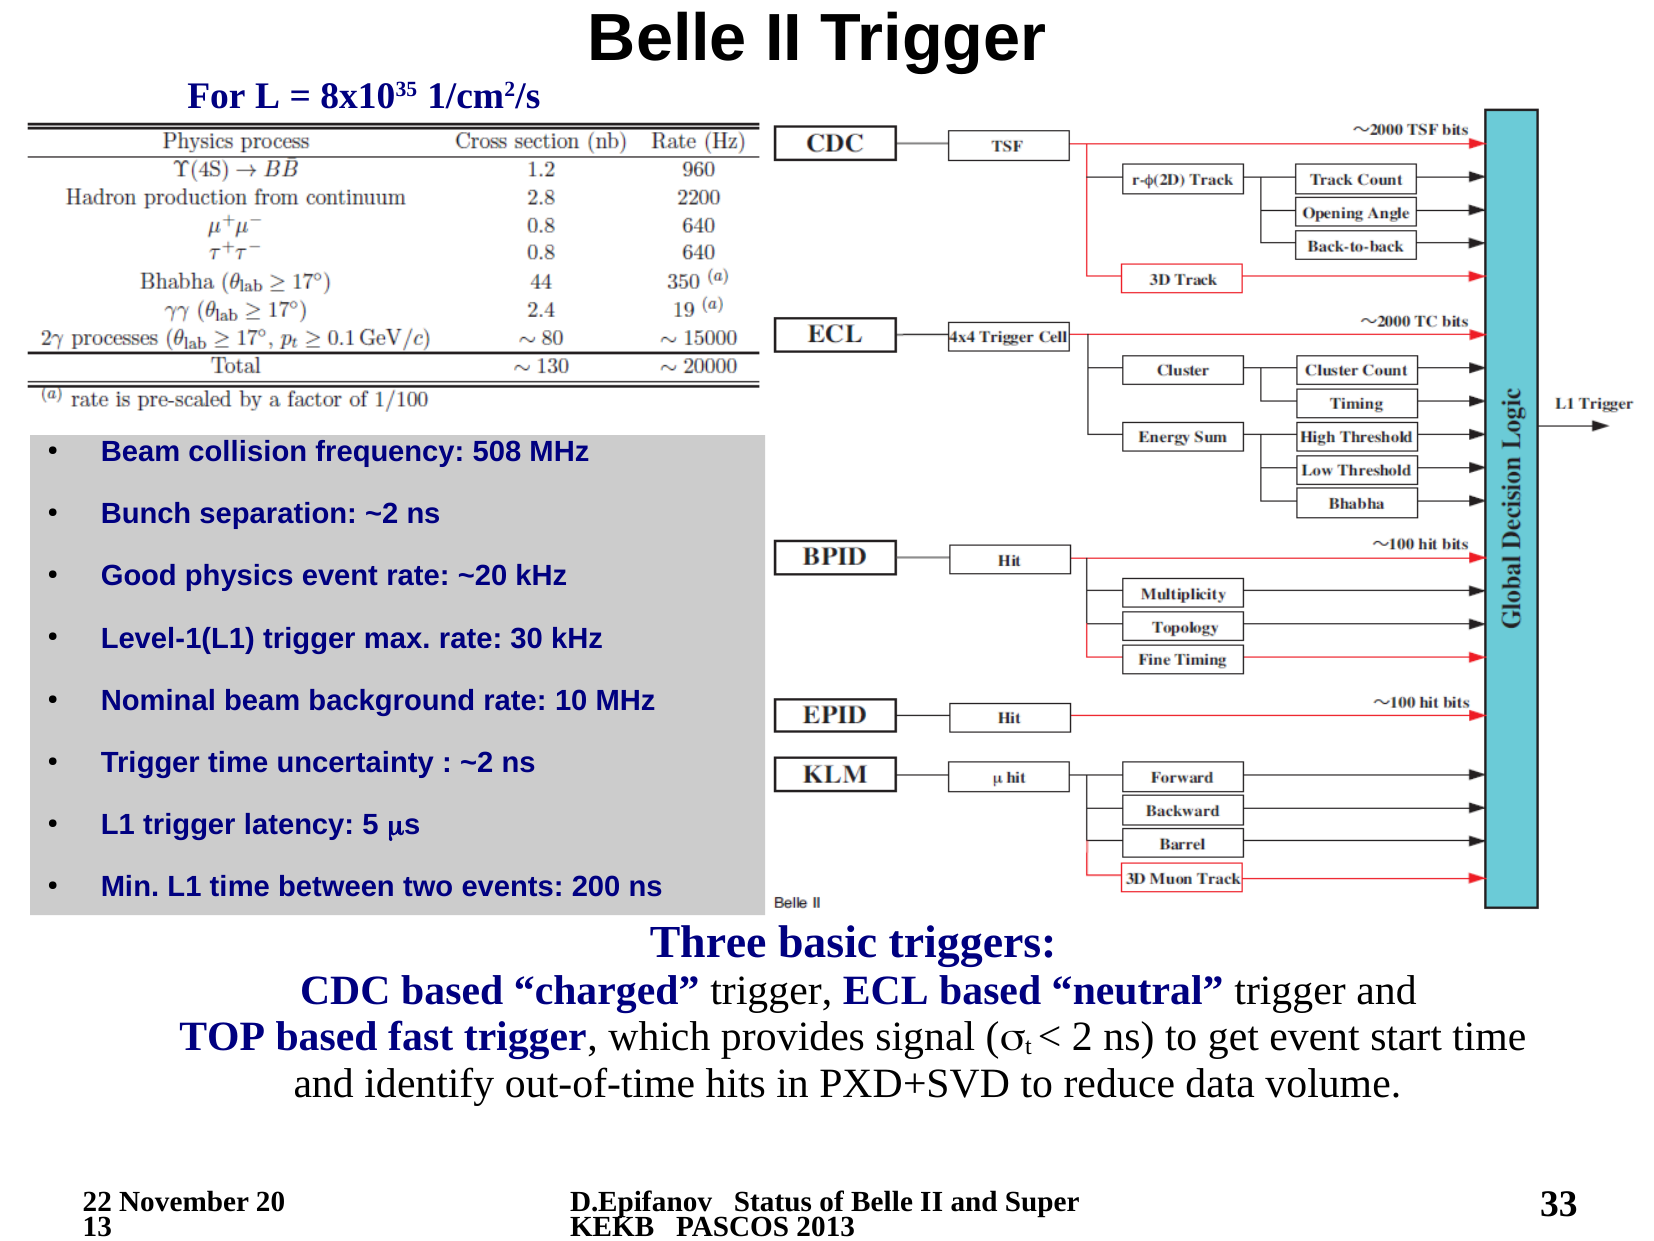

# Belle II Trigger
For L = 8x1035 1/cm2/s
Beam collision frequency: 508 MHz
Bunch separation: ~2 ns
Good physics event rate: ~20 kHz
Level-1(L1) trigger max. rate: 30 kHz
Nominal beam background rate: 10 MHz
Trigger time uncertainty : ~2 ns
L1 trigger latency: 5 s
Min. L1 time between two events: 200 ns
Three basic triggers:
CDC based “charged” trigger, ECL based “neutral” trigger and
TOP based fast trigger, which provides signal (t < 2 ns) to get event start time
and identify out-of-time hits in PXD+SVD to reduce data volume.
33
22 November 2013
D.Epifanov Status of Belle II and SuperKEKB PASCOS 2013